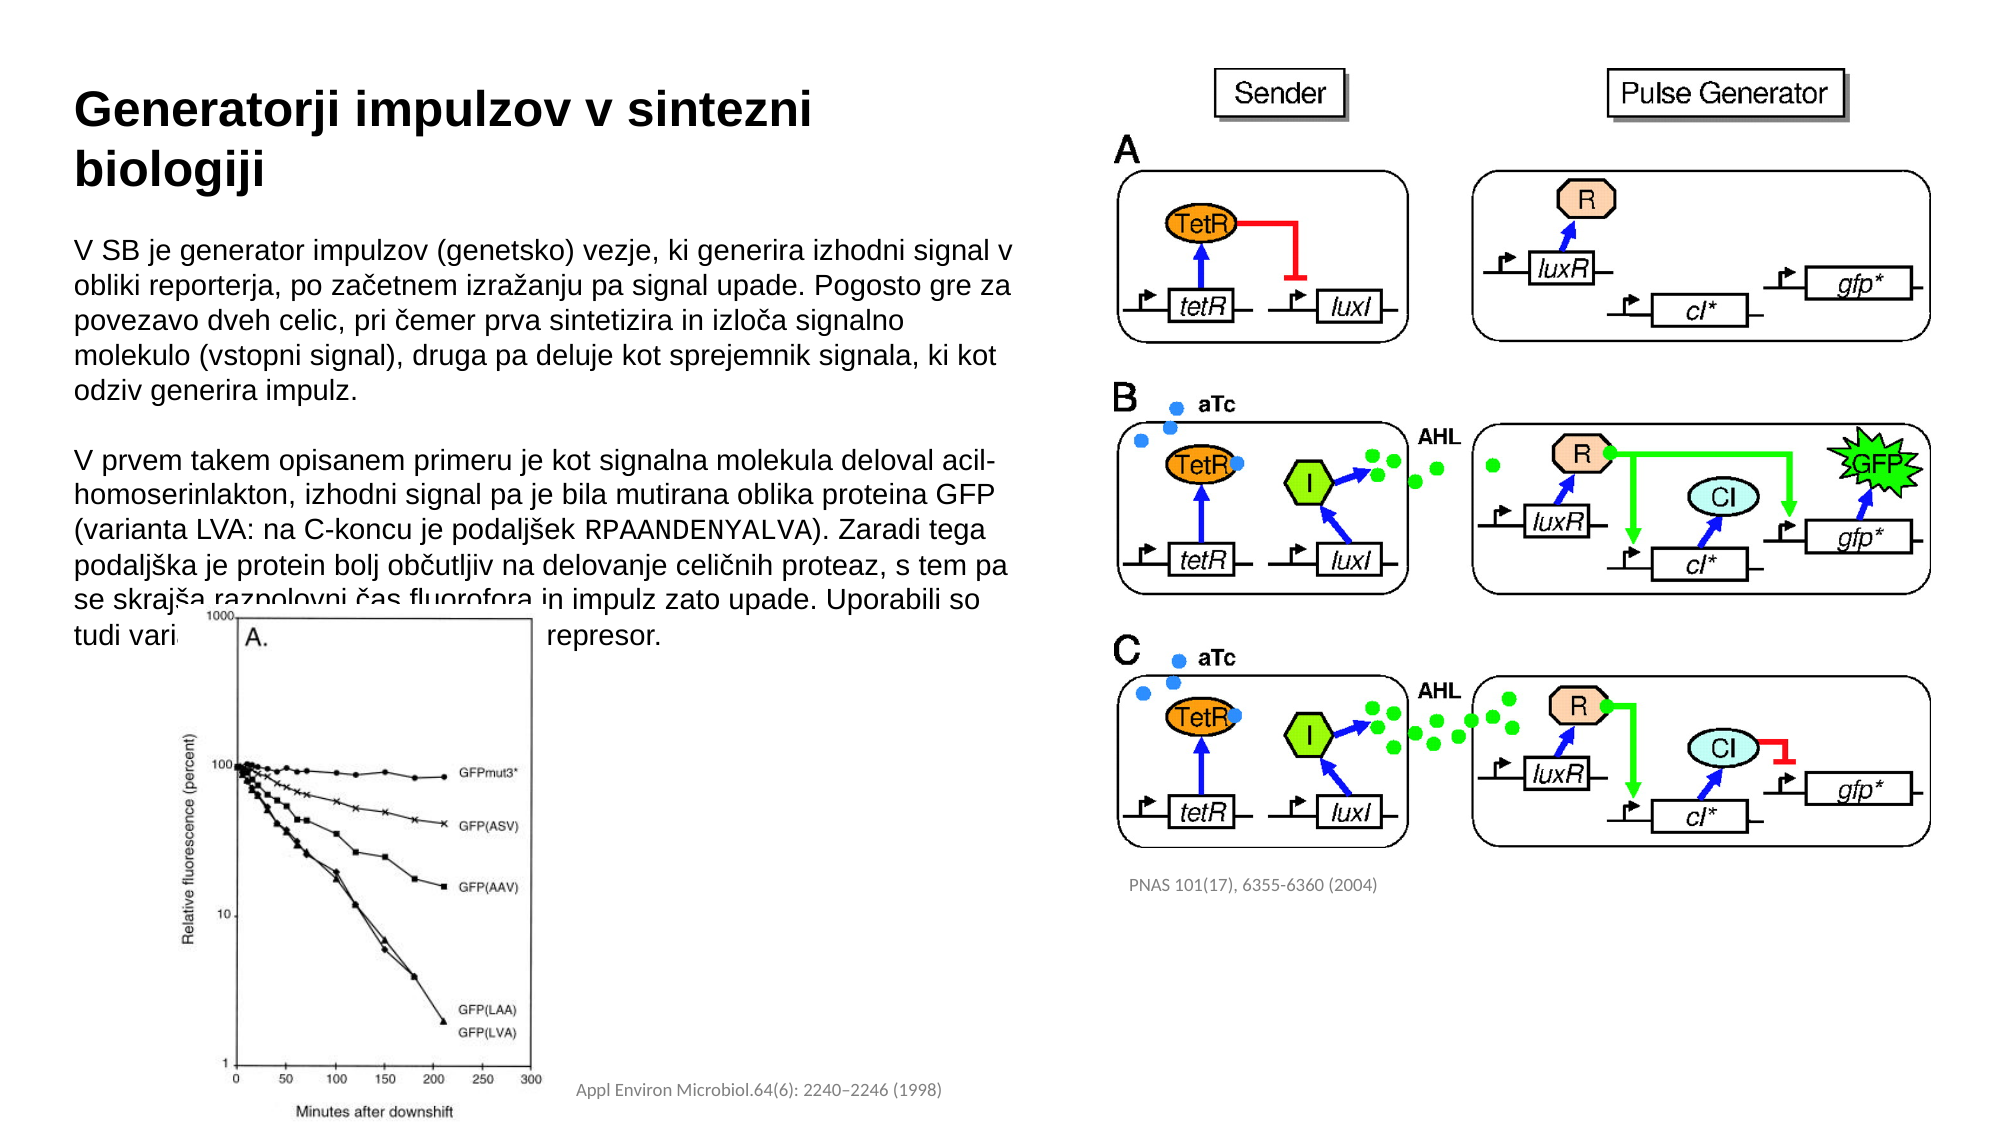

Generatorji impulzov v sintezni biologiji
V SB je generator impulzov (genetsko) vezje, ki generira izhodni signal v obliki reporterja, po začetnem izražanju pa signal upade. Pogosto gre za povezavo dveh celic, pri čemer prva sintetizira in izloča signalno molekulo (vstopni signal), druga pa deluje kot sprejemnik signala, ki kot odziv generira impulz.
V prvem takem opisanem primeru je kot signalna molekula deloval acil-homoserinlakton, izhodni signal pa je bila mutirana oblika proteina GFP (varianta LVA: na C-koncu je podaljšek RPAANDENYALVA). Zaradi tega podaljška je protein bolj občutljiv na delovanje celičnih proteaz, s tem pa se skrajša razpolovni čas fluorofora in impulz zato upade. Uporabili so tudi varianto cI*, ki je manj učinkovit represor.
PNAS 101(17), 6355-6360 (2004)
Appl Environ Microbiol.64(6): 2240–2246 (1998)